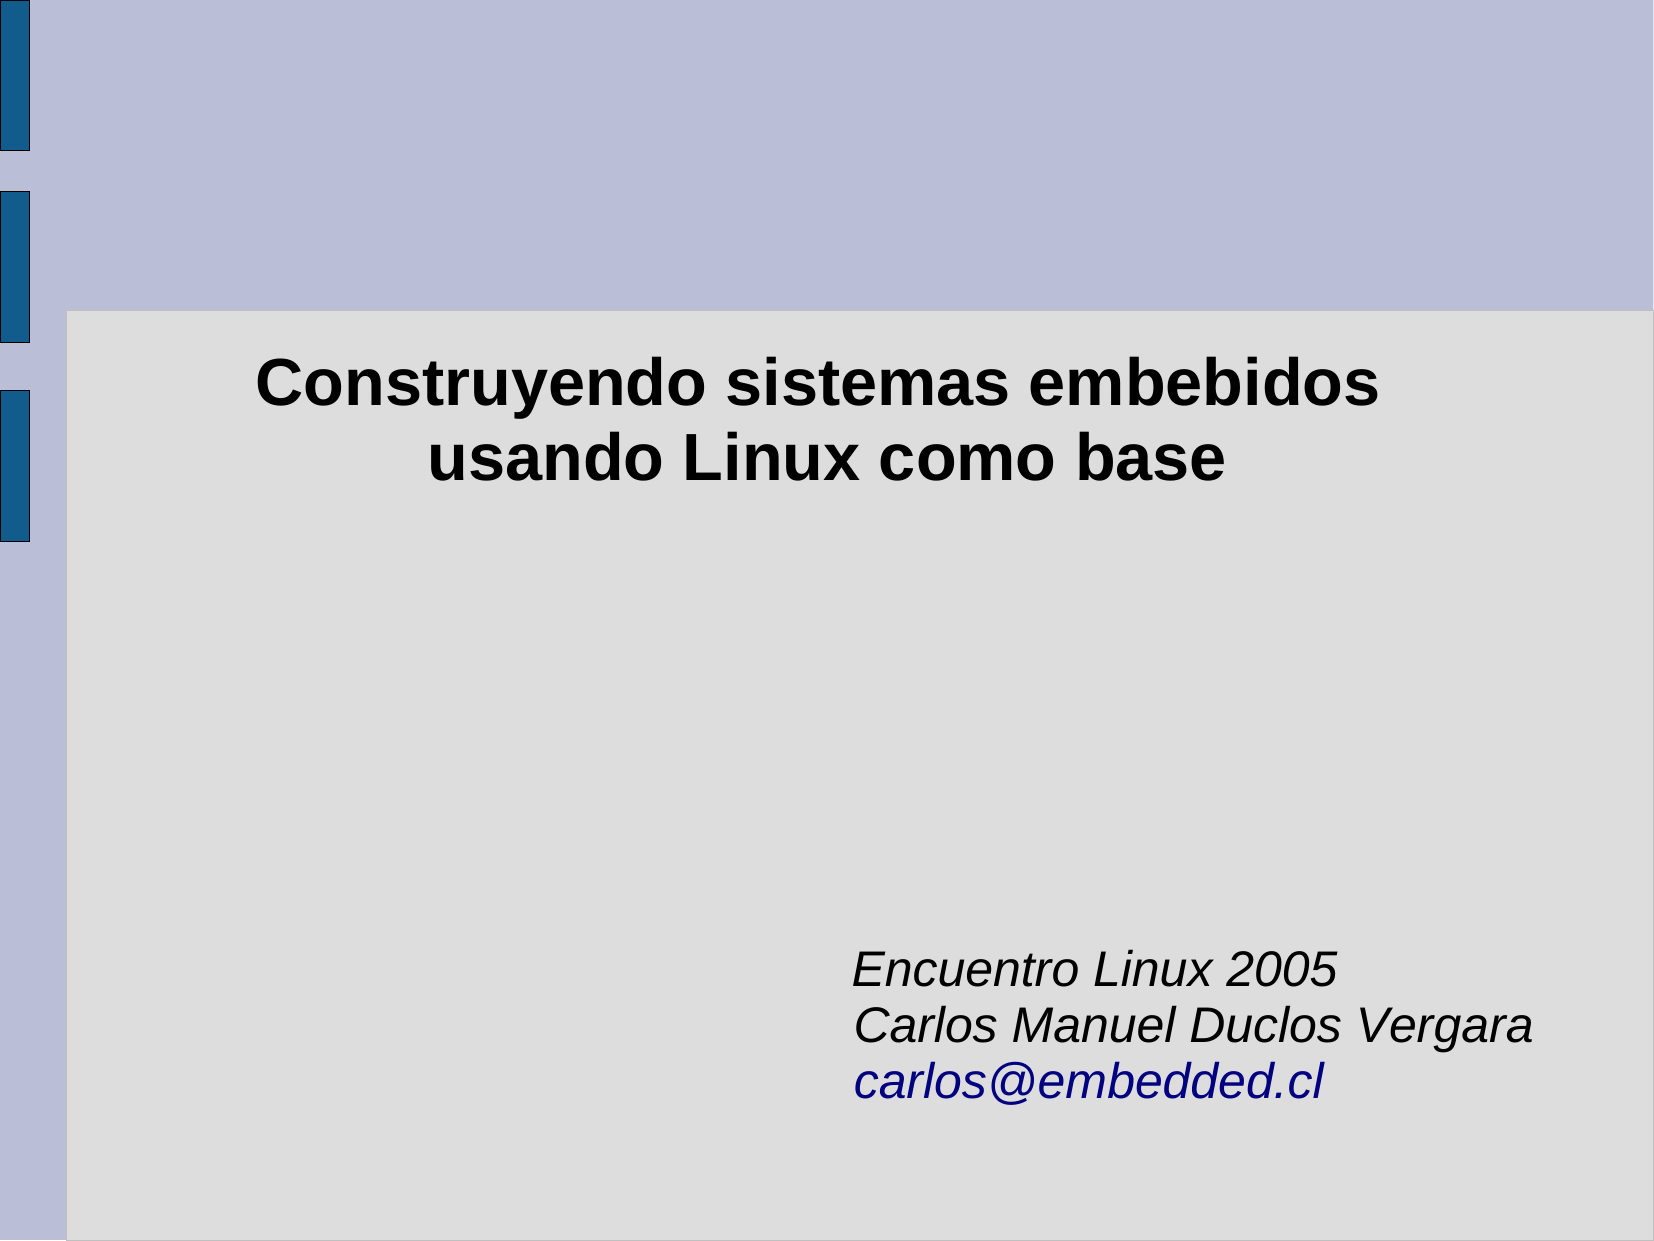

# Construyendo sistemas embebidos usando Linux como base
Encuentro Linux 2005
Carlos Manuel Duclos Vergara
carlos@embedded.cl